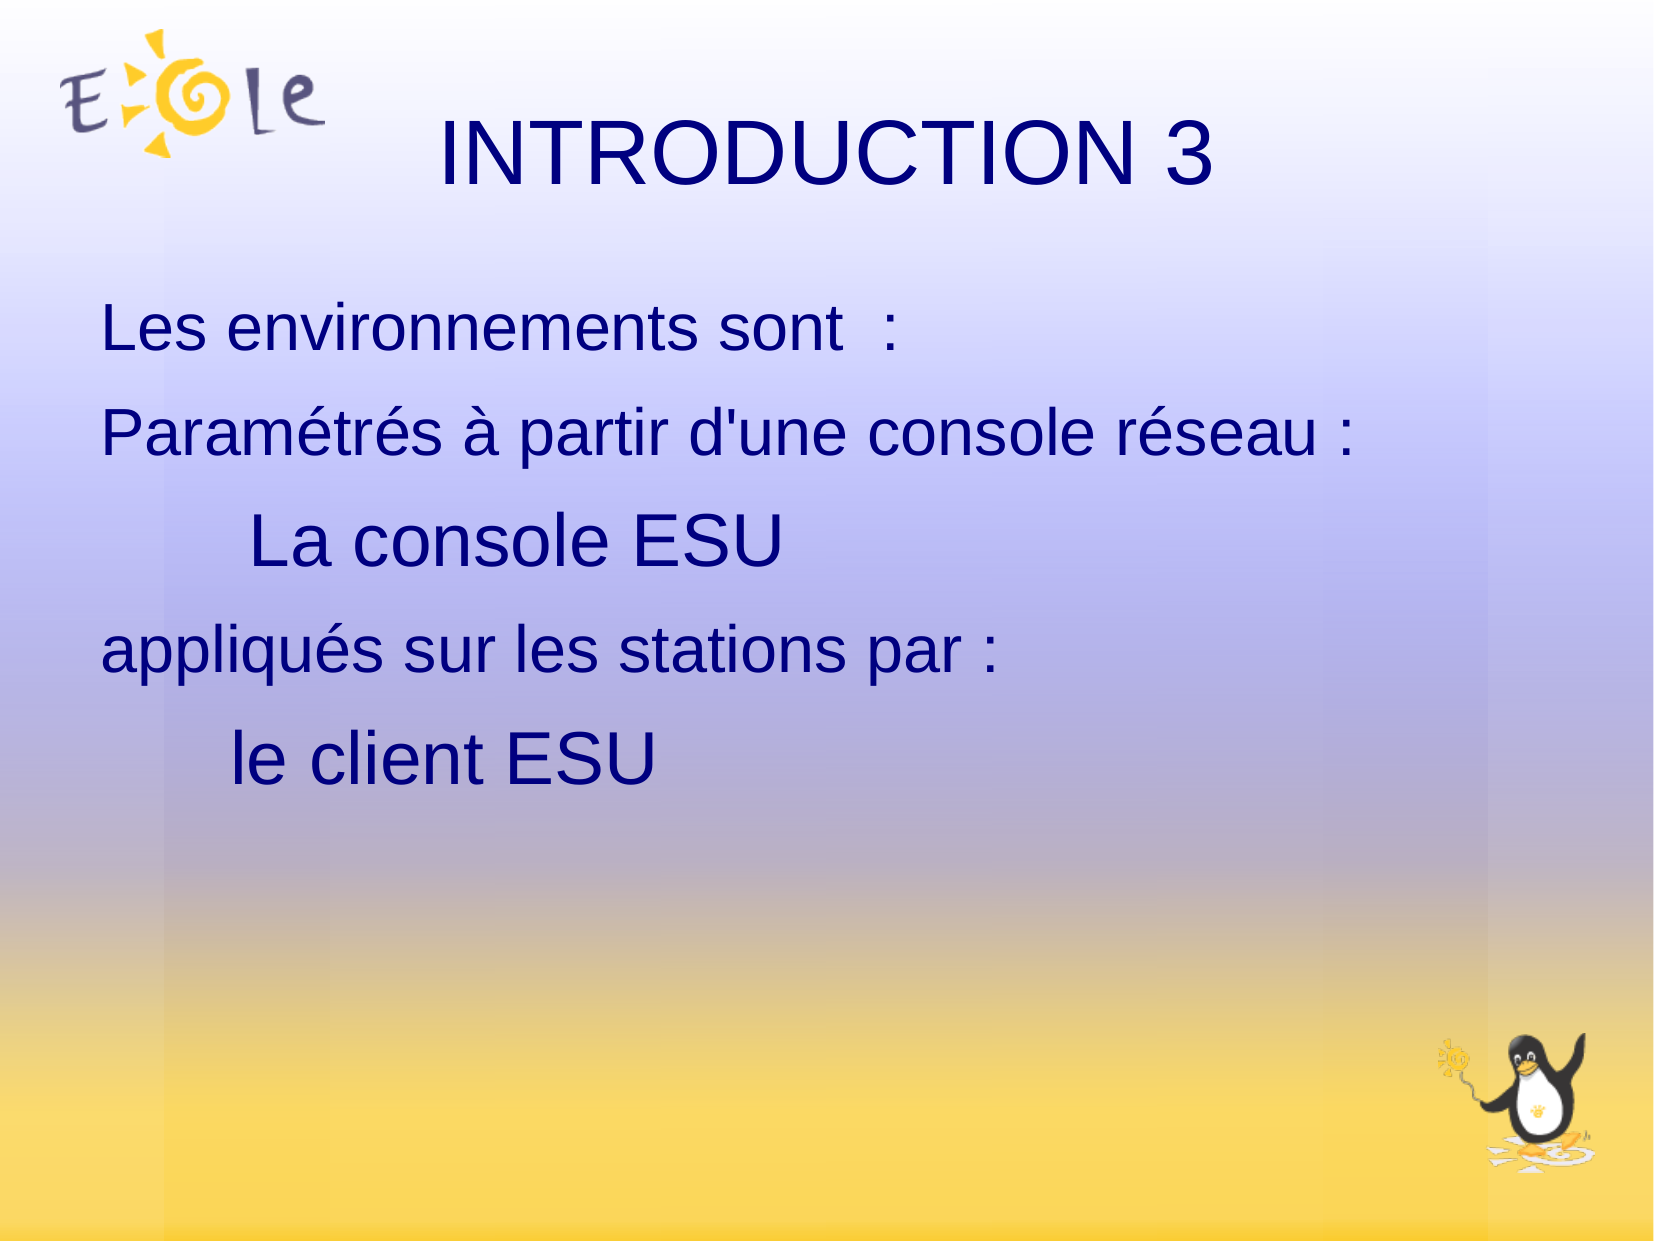

# INTRODUCTION 3
Les environnements sont :
Paramétrés à partir d'une console réseau :
 La console ESU
appliqués sur les stations par :
 le client ESU